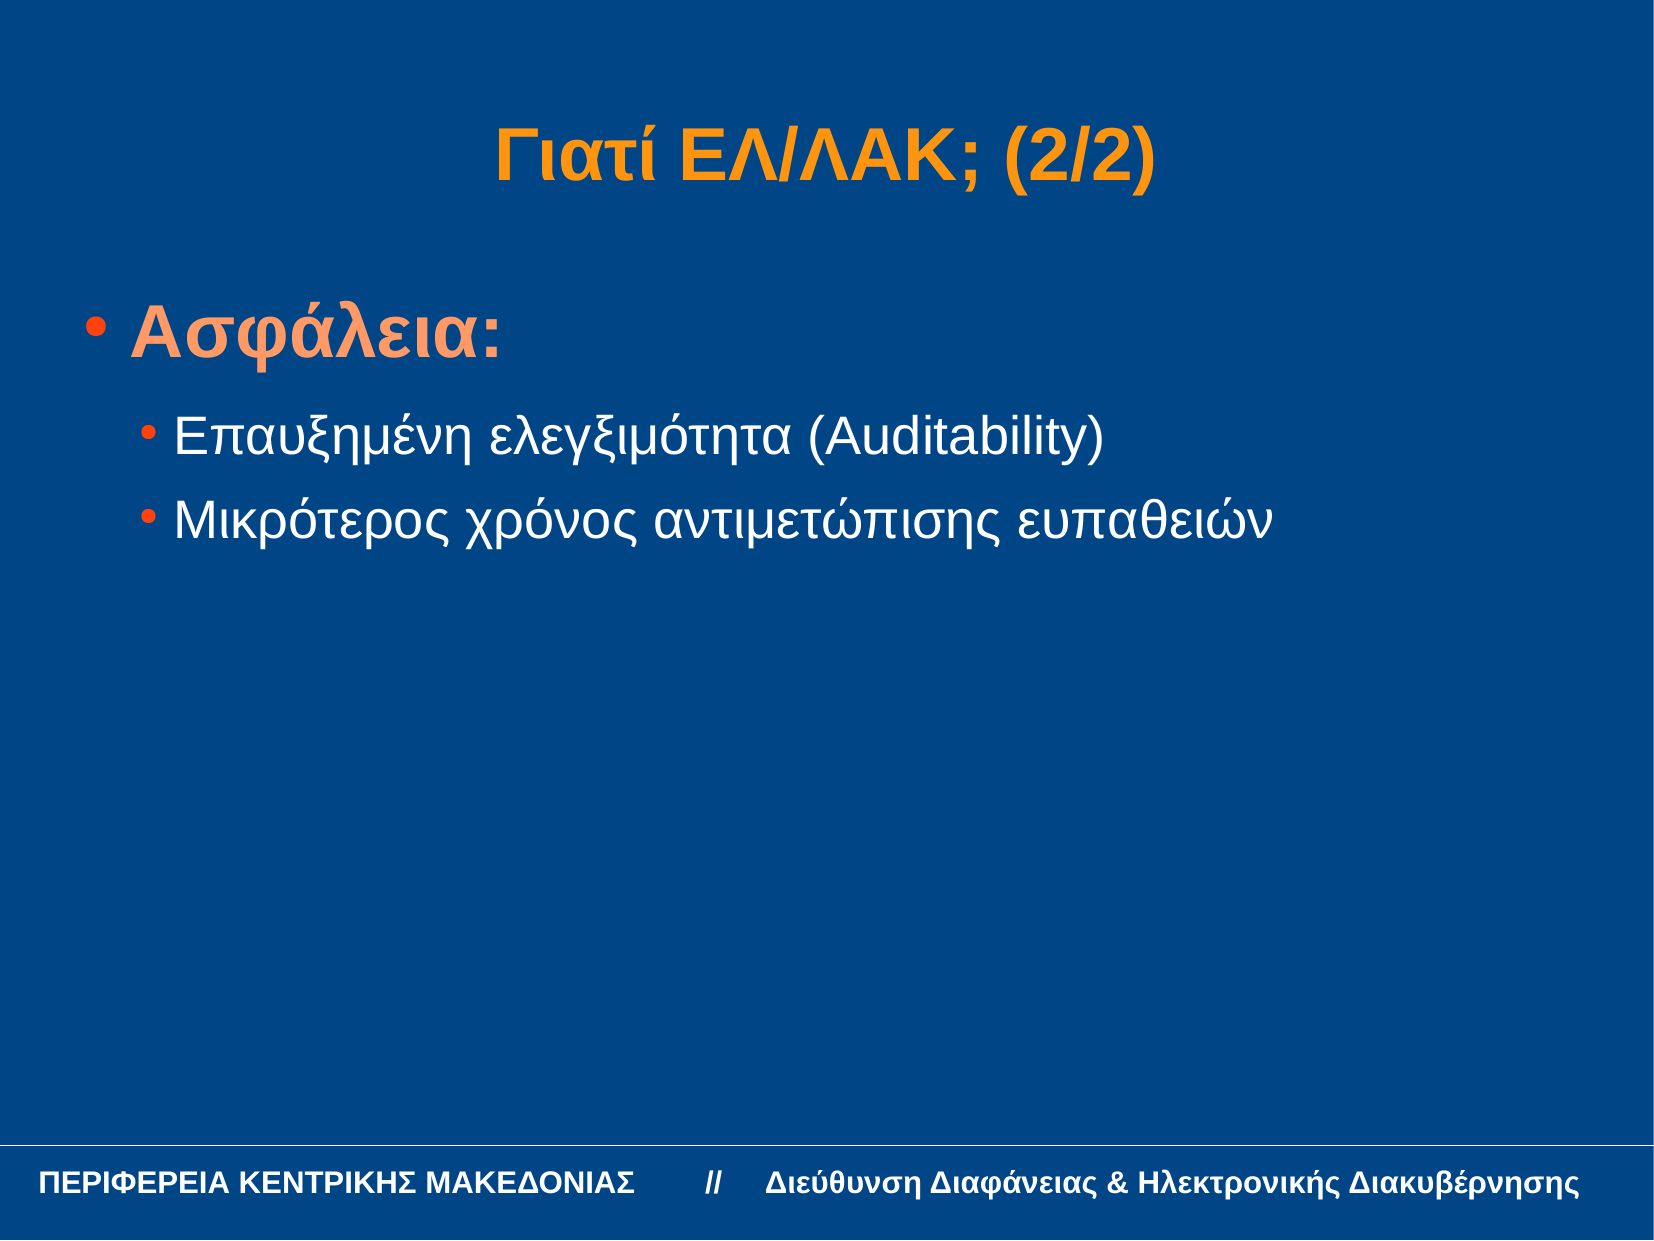

# Γιατί ΕΛ/ΛΑΚ; (2/2)
 Ασφάλεια:
 Επαυξημένη ελεγξιμότητα (Auditability)
 Μικρότερος χρόνος αντιμετώπισης ευπαθειών
ΠΕΡΙΦΕΡΕΙΑ ΚΕΝΤΡΙΚΗΣ ΜΑΚΕΔΟΝΙΑΣ // Διεύθυνση Διαφάνειας & Ηλεκτρονικής Διακυβέρνησης